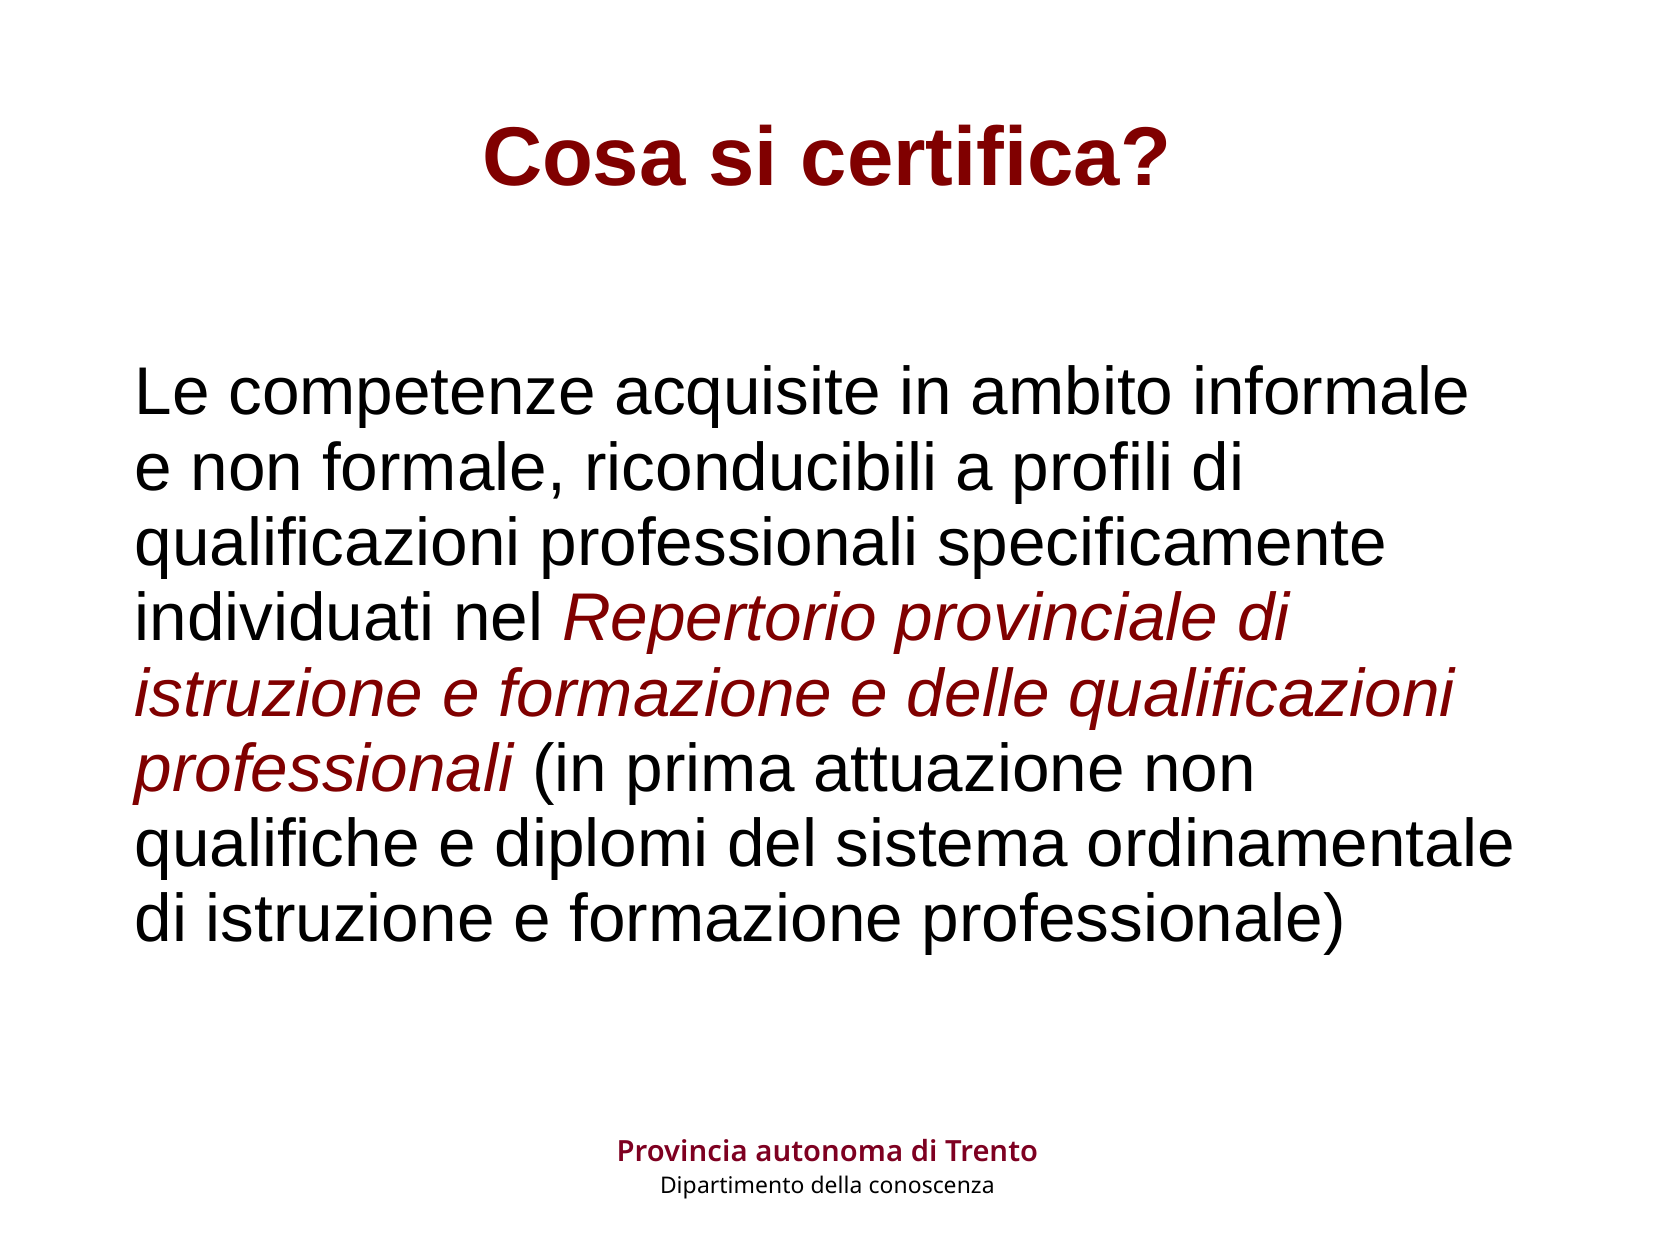

# Cosa si certifica?
Le competenze acquisite in ambito informale e non formale, riconducibili a profili di qualificazioni professionali specificamente individuati nel Repertorio provinciale di istruzione e formazione e delle qualificazioni professionali (in prima attuazione non qualifiche e diplomi del sistema ordinamentale di istruzione e formazione professionale)